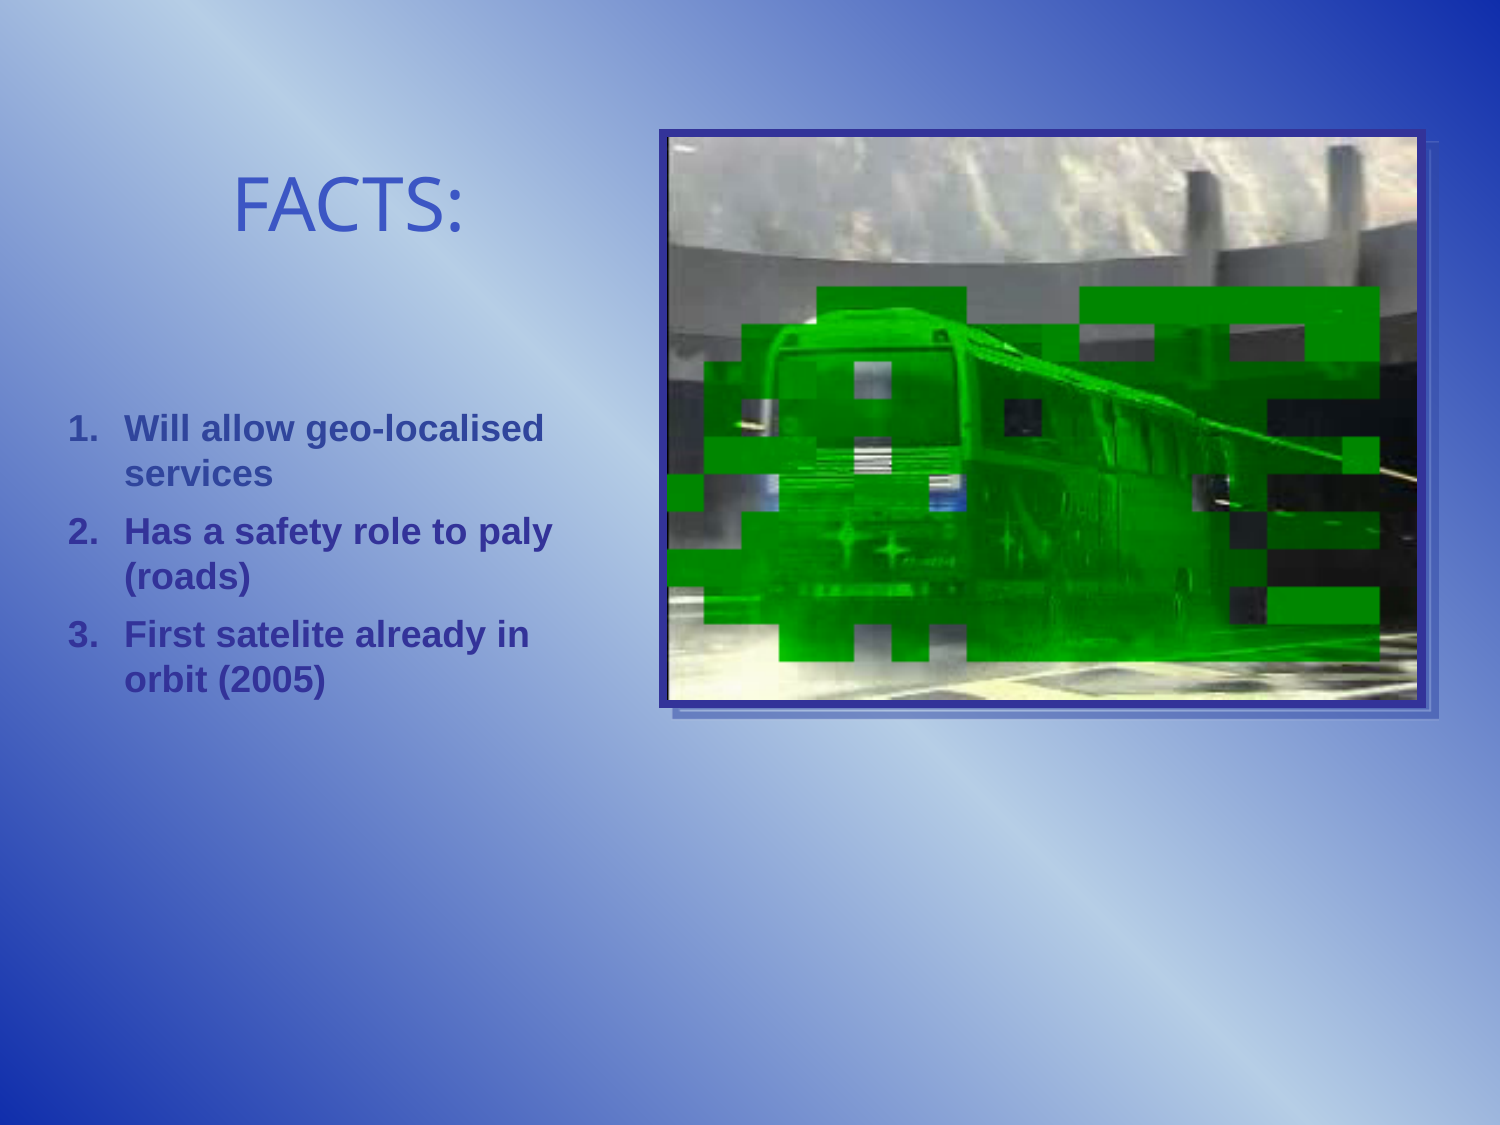

FACTS:
Will allow geo-localised services
Has a safety role to paly (roads)
First satelite already in orbit (2005)